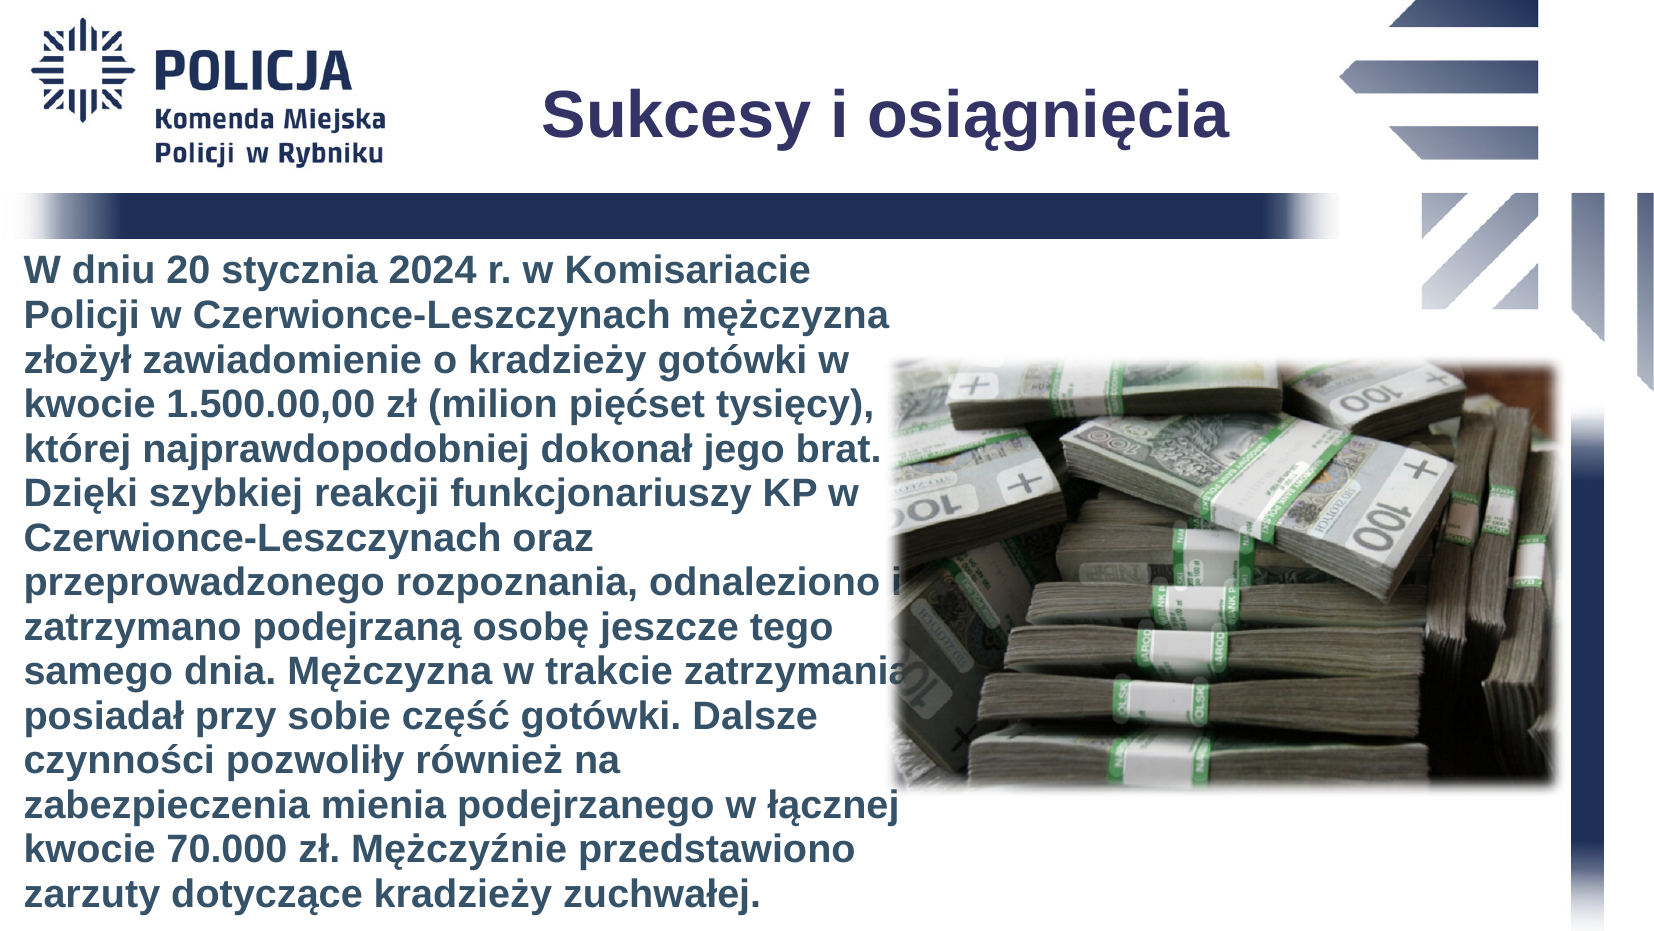

# Sukcesy i osiągnięcia
W dniu 20 stycznia 2024 r. w Komisariacie Policji w Czerwionce-Leszczynach mężczyzna złożył zawiadomienie o kradzieży gotówki w kwocie 1.500.00,00 zł (milion pięćset tysięcy), której najprawdopodobniej dokonał jego brat. Dzięki szybkiej reakcji funkcjonariuszy KP w Czerwionce-Leszczynach oraz przeprowadzonego rozpoznania, odnaleziono i zatrzymano podejrzaną osobę jeszcze tego samego dnia. Mężczyzna w trakcie zatrzymania posiadał przy sobie część gotówki. Dalsze czynności pozwoliły również na zabezpieczenia mienia podejrzanego w łącznej kwocie 70.000 zł. Mężczyźnie przedstawiono zarzuty dotyczące kradzieży zuchwałej.